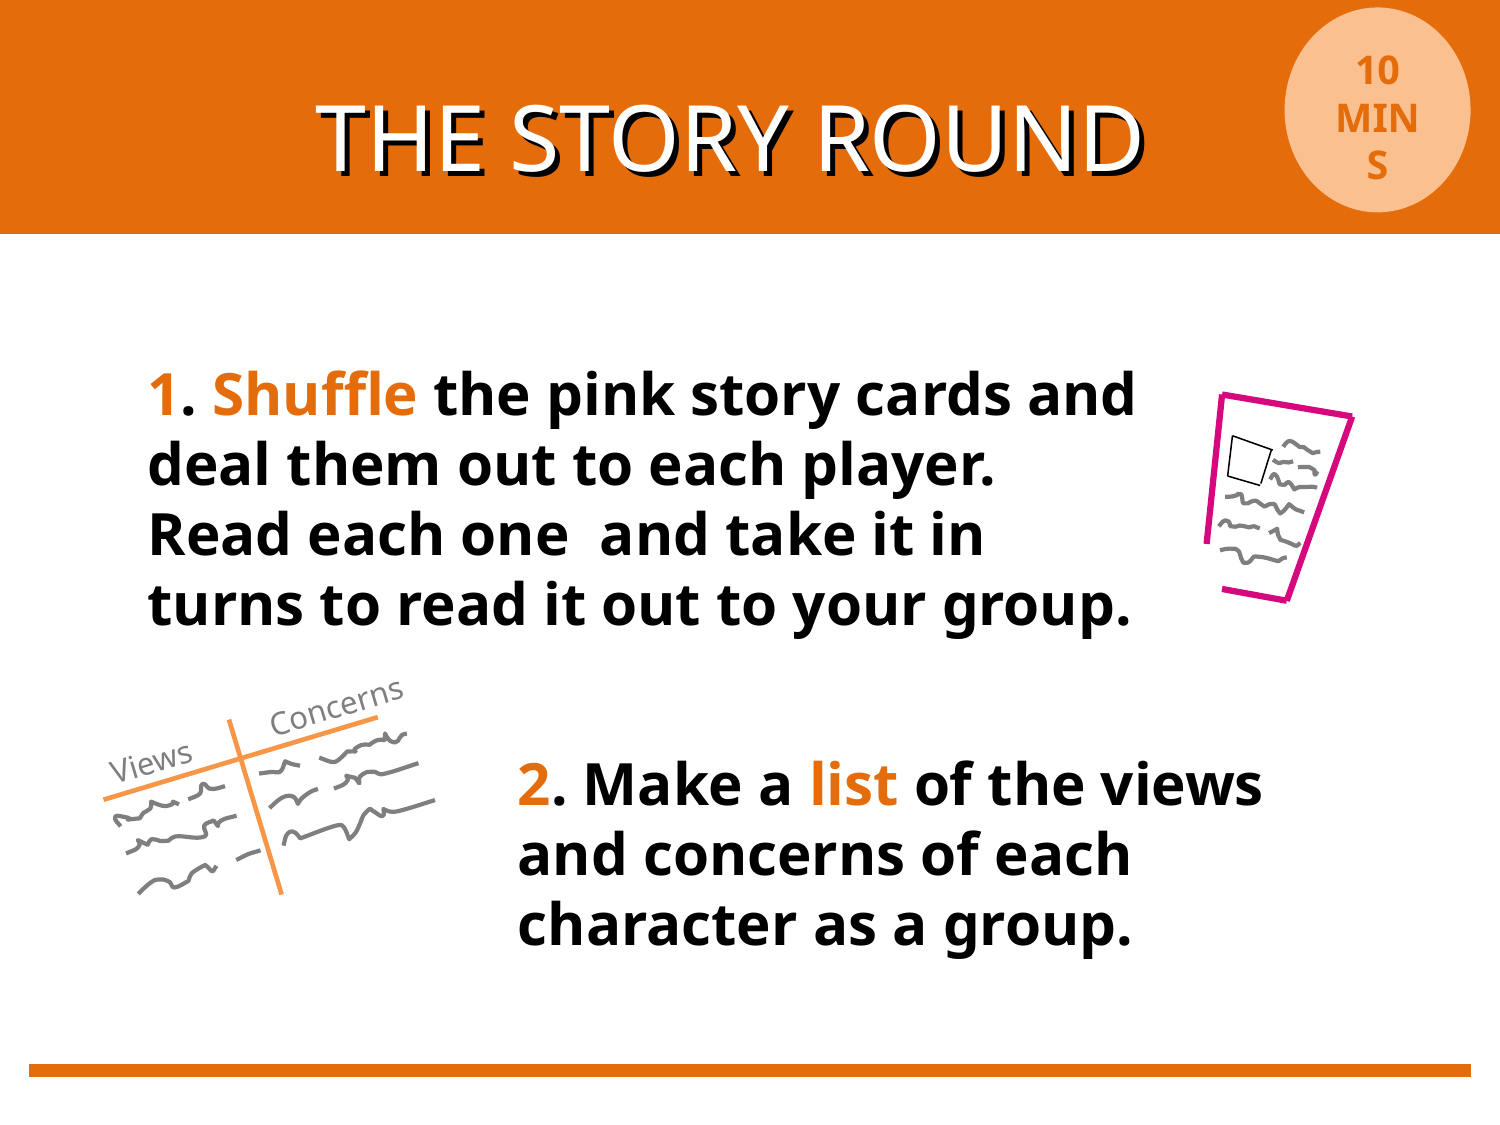

10 MINS
# The Story Round
1. Shuffle the pink story cards and deal them out to each player. Read each one and take it in turns to read it out to your group.
Views Concerns
2. Make a list of the views and concerns of each character as a group.